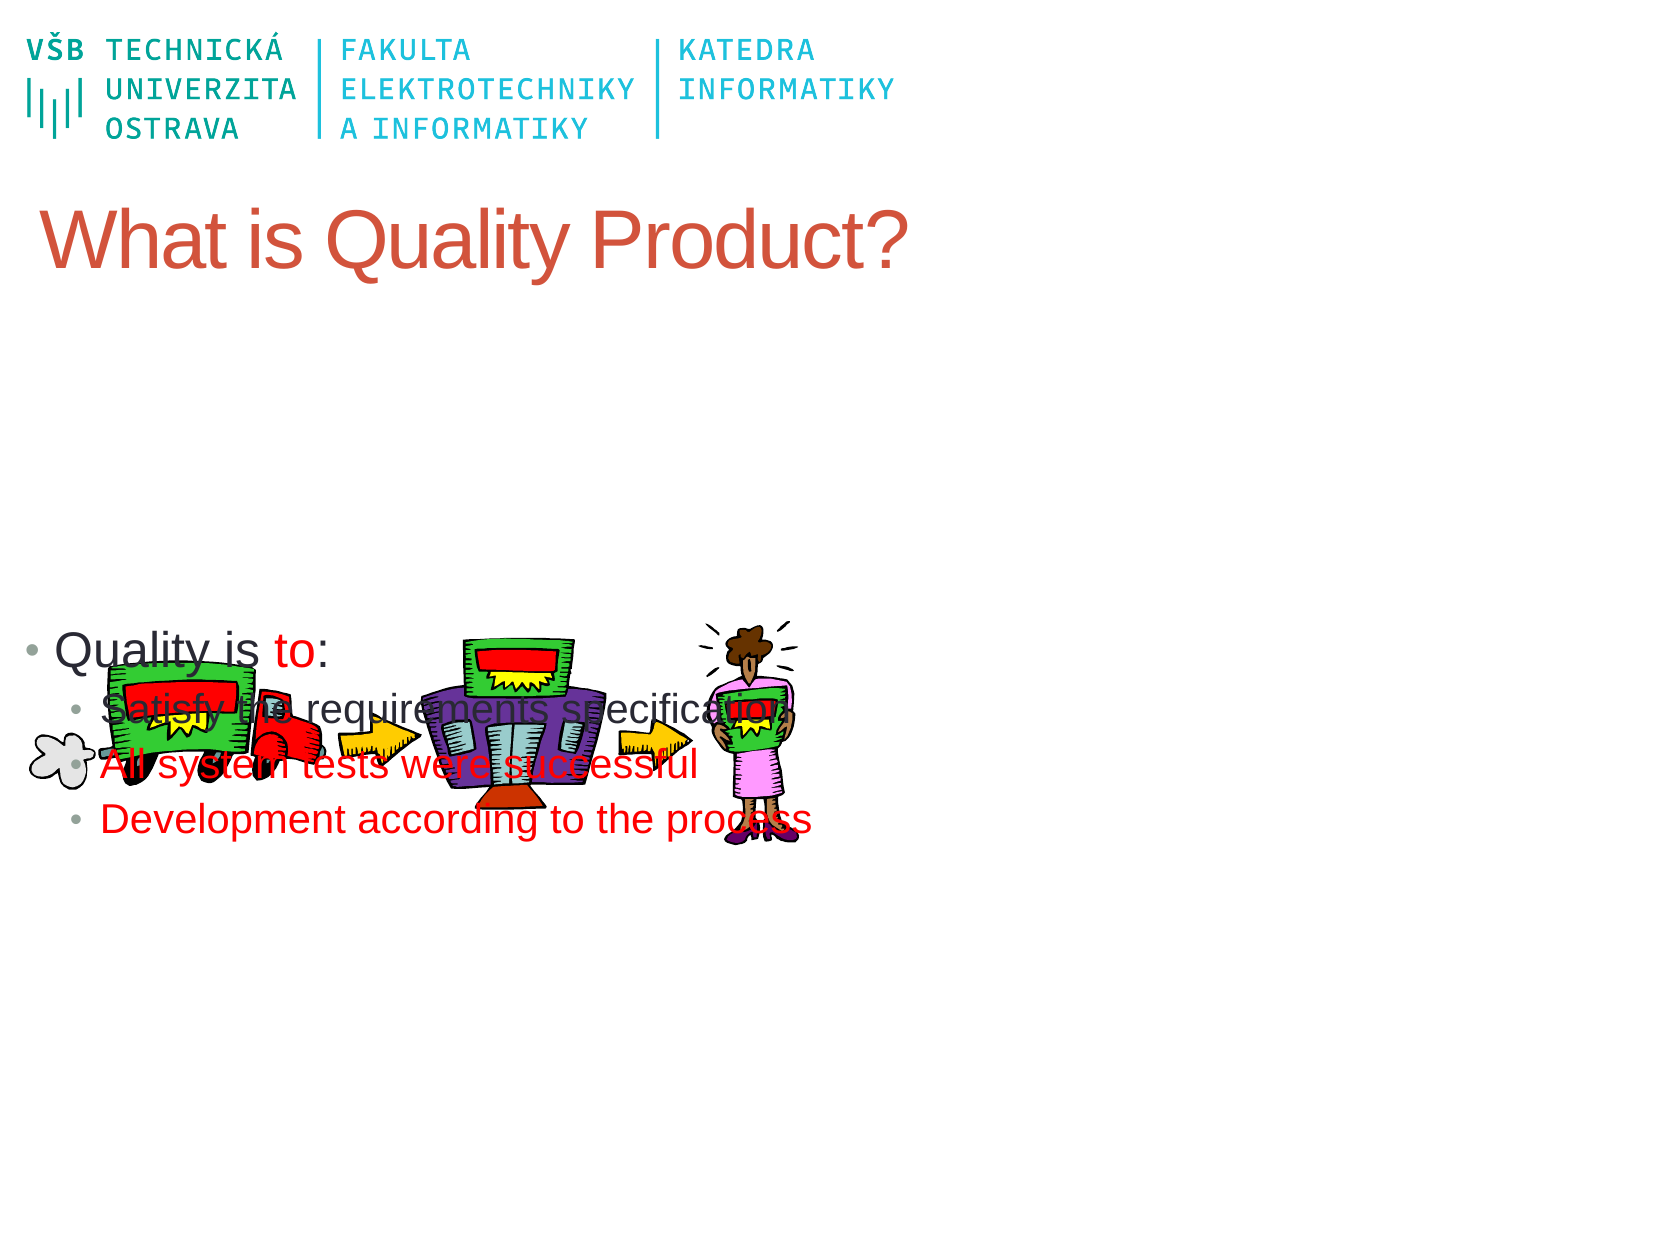

# What is Quality Product?
Quality is to:
Satisfy the requirements specification
All system tests were successful
Development according to the process